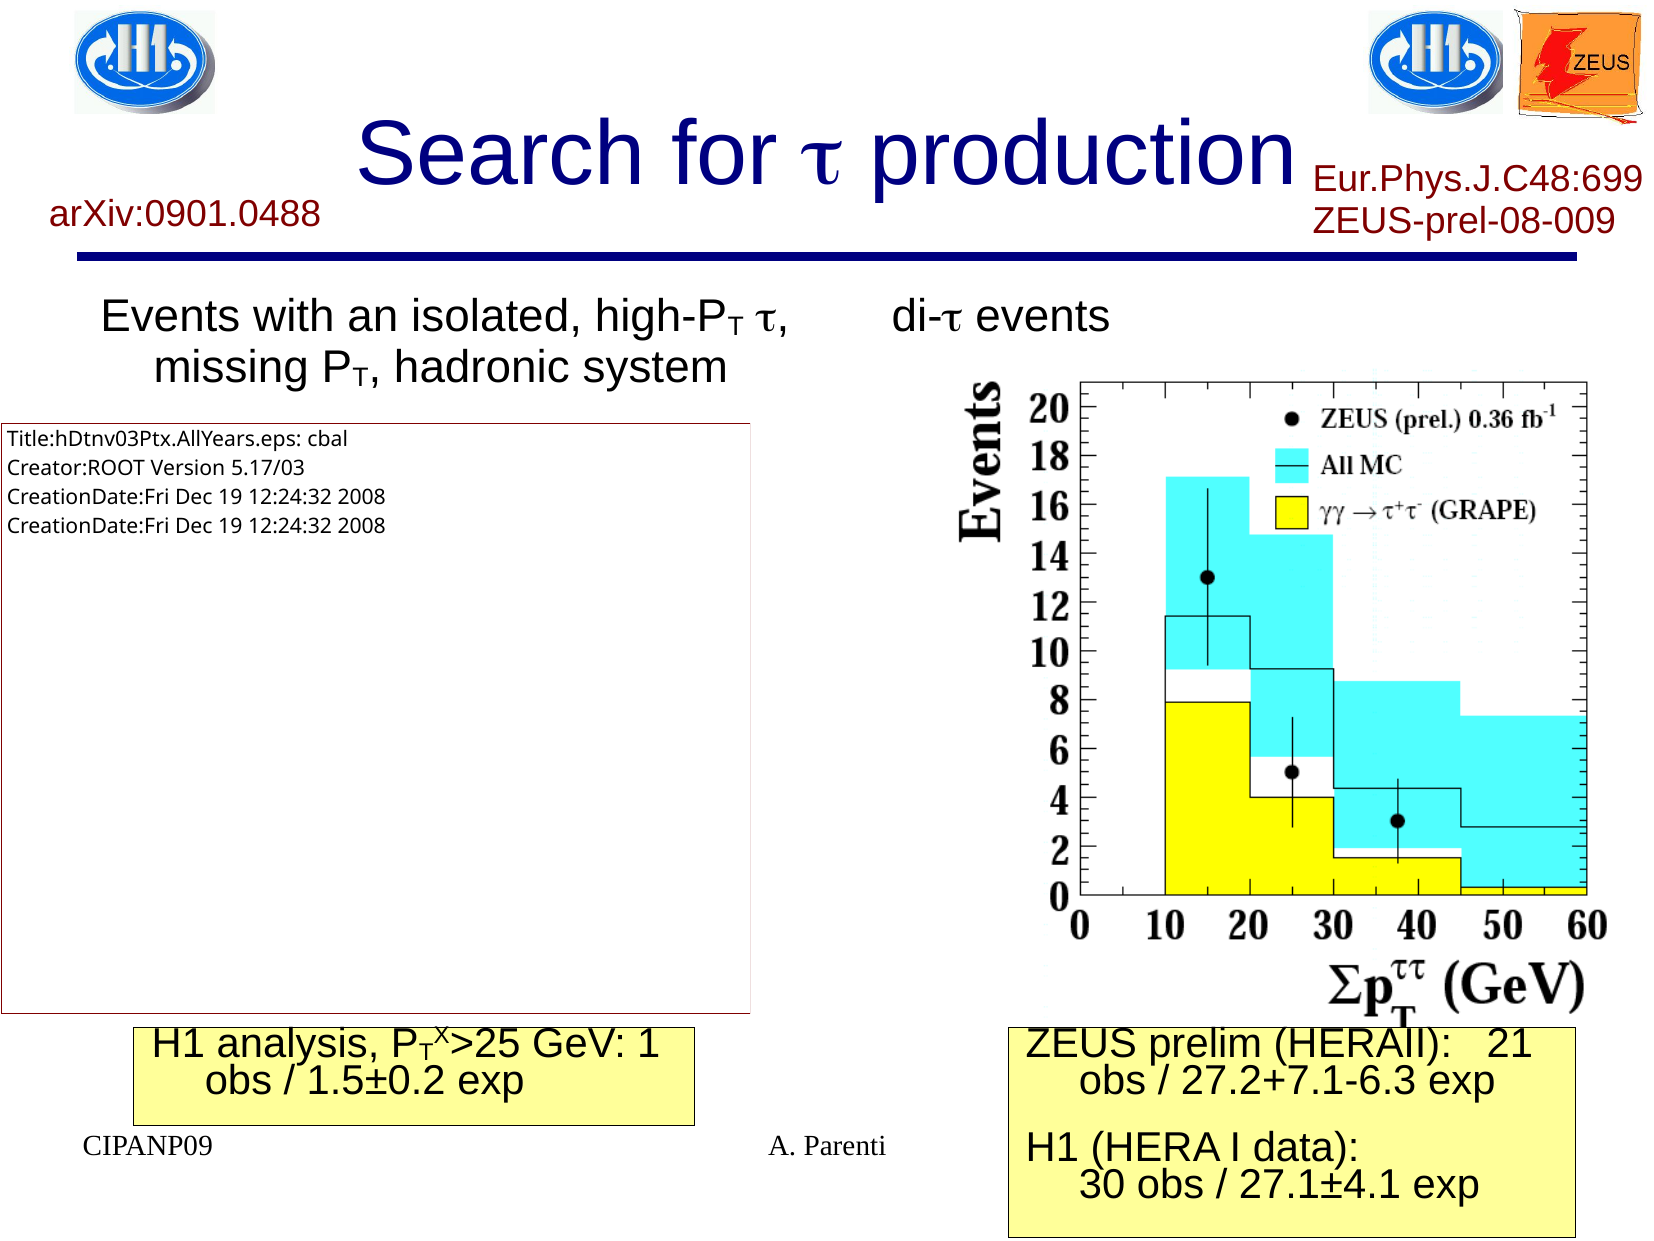

# Search for t production
Eur.Phys.J.C48:699
ZEUS-prel-08-009
arXiv:0901.0488
Events with an isolated, high-PT t, missing PT, hadronic system
di-t events
H1 analysis, PTX>25 GeV: 1 obs / 1.5±0.2 exp
ZEUS prelim (HERAII): 21 obs / 27.2+7.1-6.3 exp
H1 (HERA I data): 30 obs / 27.1±4.1 exp
21